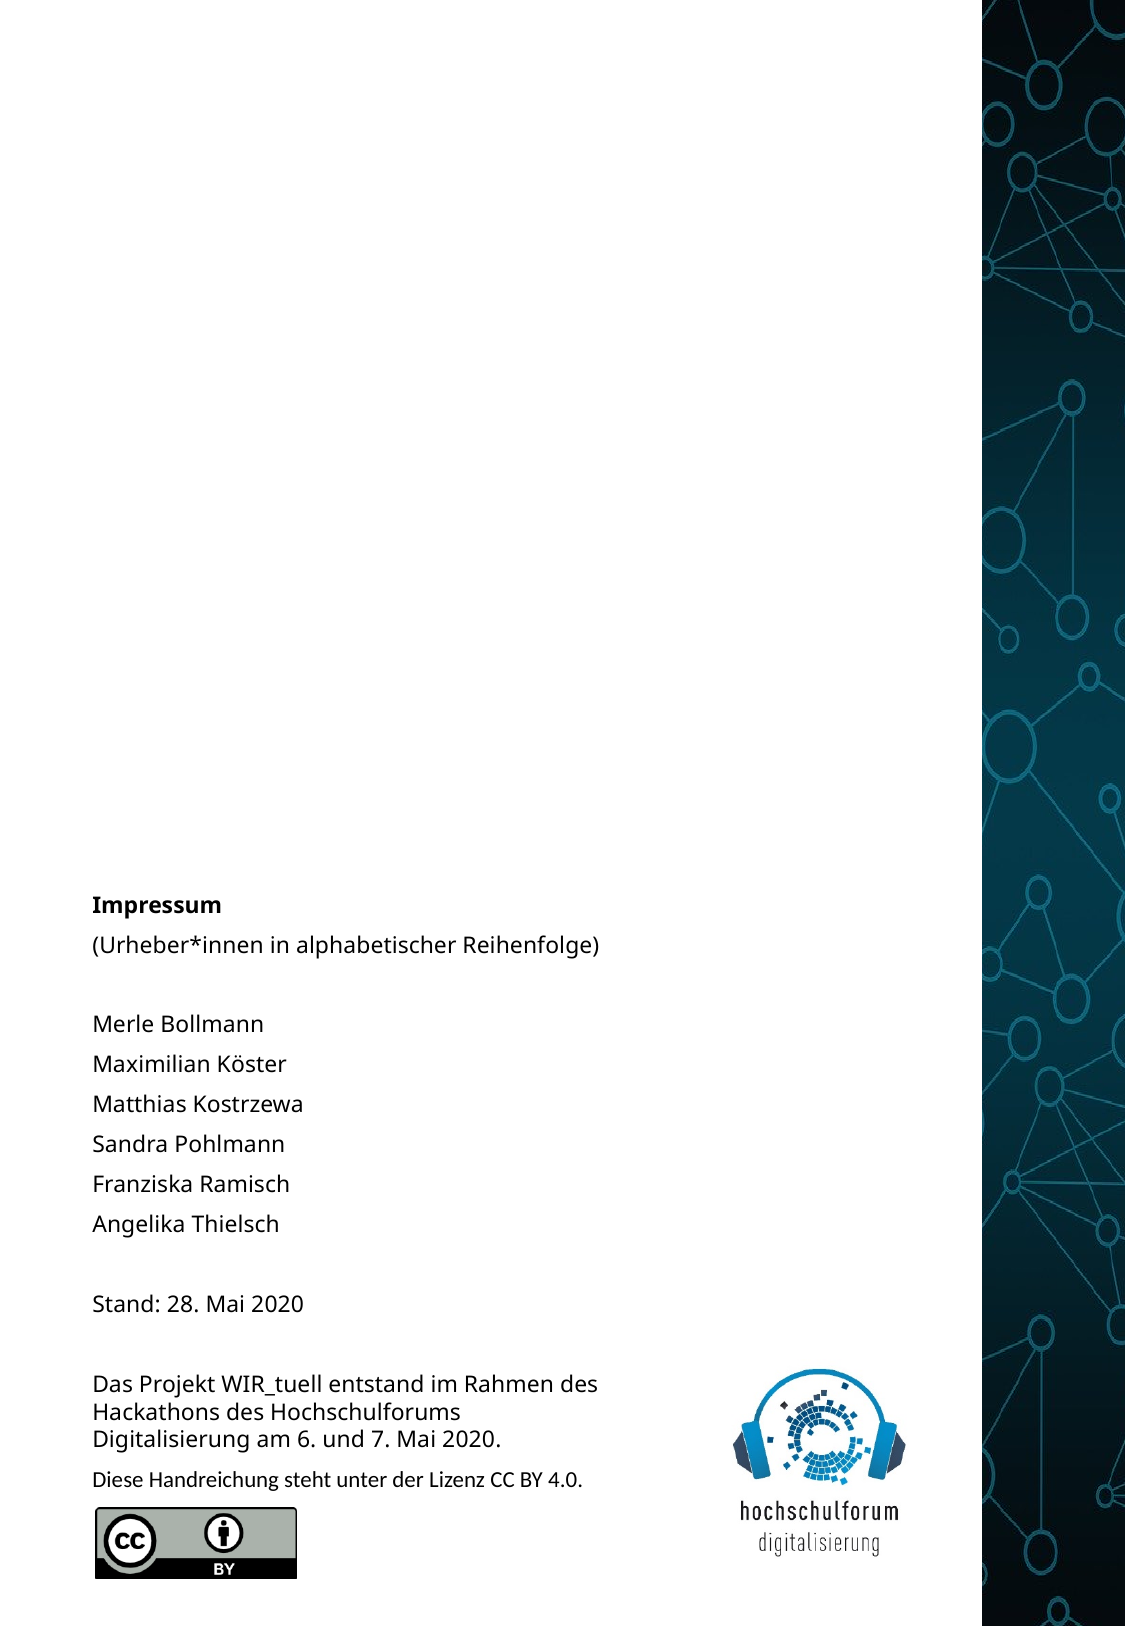

#
Impressum
(Urheber*innen in alphabetischer Reihenfolge)
Merle Bollmann
Maximilian Köster
Matthias Kostrzewa
Sandra Pohlmann
Franziska Ramisch
Angelika Thielsch
Stand: 28. Mai 2020
Das Projekt WIR_tuell entstand im Rahmen des Hackathons des Hochschulforums Digitalisierung am 6. und 7. Mai 2020.
Diese Handreichung steht unter der Lizenz CC BY 4.0.